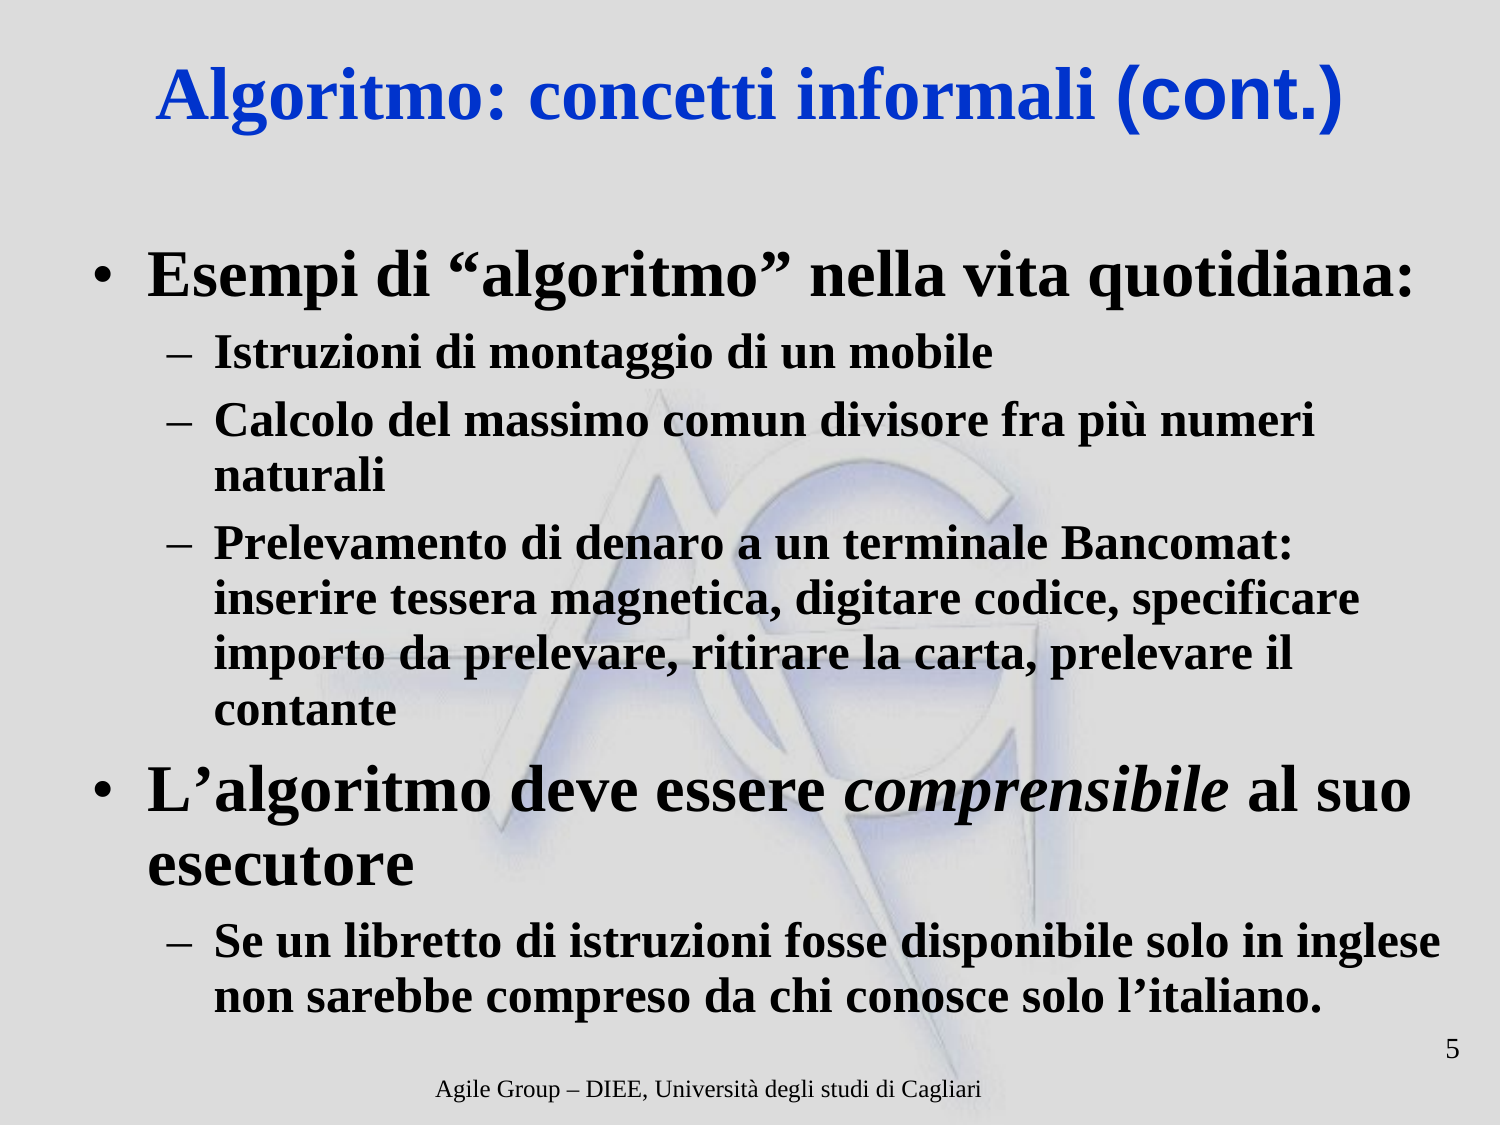

# Algoritmo: concetti informali (cont.)
Esempi di “algoritmo” nella vita quotidiana:
Istruzioni di montaggio di un mobile
Calcolo del massimo comun divisore fra più numeri naturali
Prelevamento di denaro a un terminale Bancomat: inserire tessera magnetica, digitare codice, specificare importo da prelevare, ritirare la carta, prelevare il contante
L’algoritmo deve essere comprensibile al suo esecutore
Se un libretto di istruzioni fosse disponibile solo in inglese non sarebbe compreso da chi conosce solo l’italiano.
5